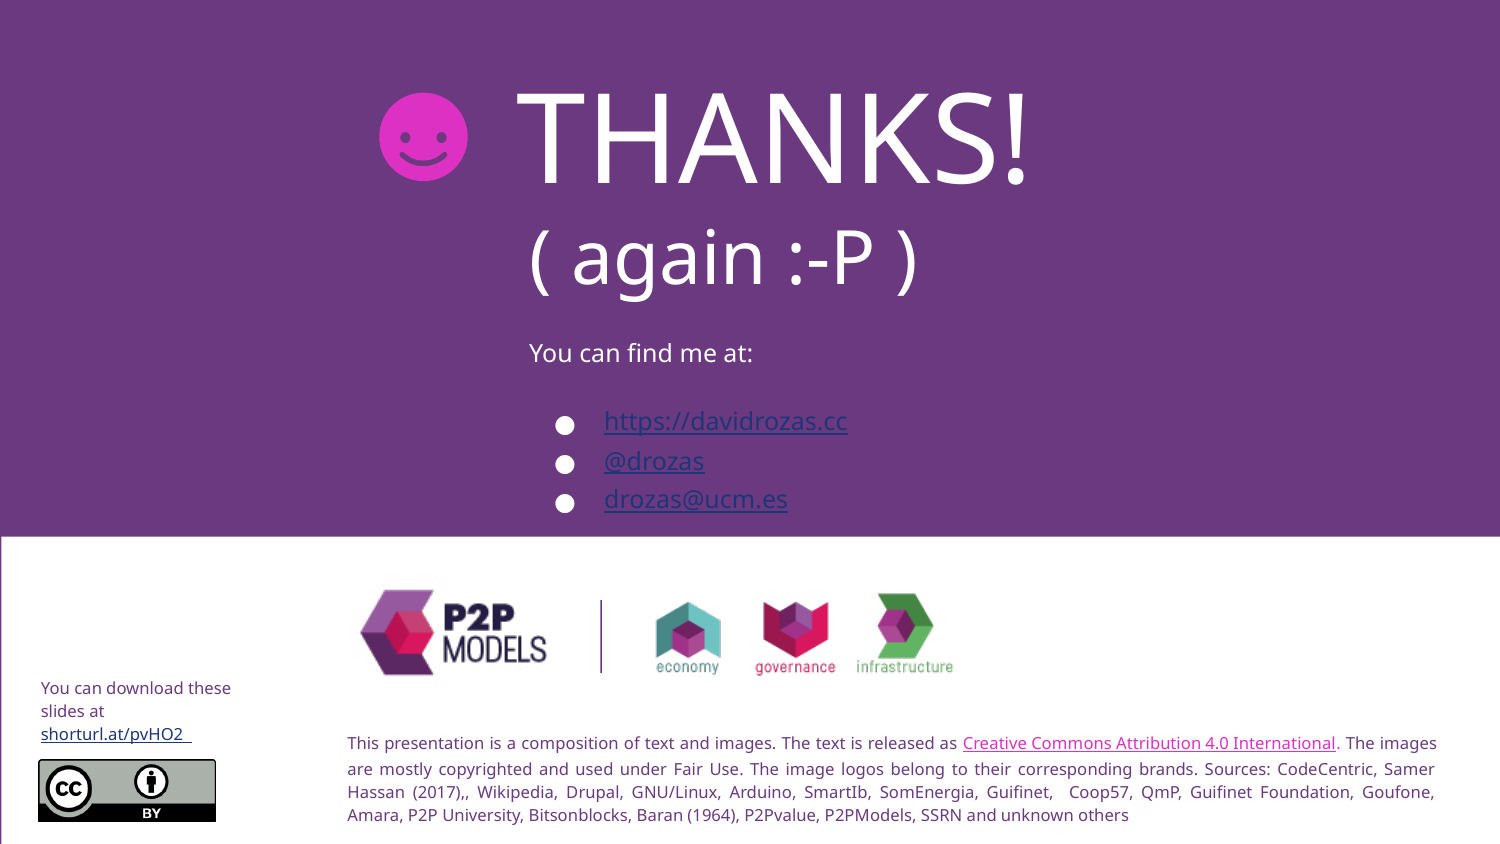

THANKS!
# ( again :-P )
You can find me at:
https://davidrozas.cc
@drozas
drozas@ucm.es
You can download these slides at shorturl.at/pvHO2
This presentation is a composition of text and images. The text is released as Creative Commons Attribution 4.0 International. The images are mostly copyrighted and used under Fair Use. The image logos belong to their corresponding brands. Sources: CodeCentric, Samer Hassan (2017),, Wikipedia, Drupal, GNU/Linux, Arduino, SmartIb, SomEnergia, Guifinet, Coop57, QmP, Guifinet Foundation, Goufone, Amara, P2P University, Bitsonblocks, Baran (1964), P2Pvalue, P2PModels, SSRN and unknown others